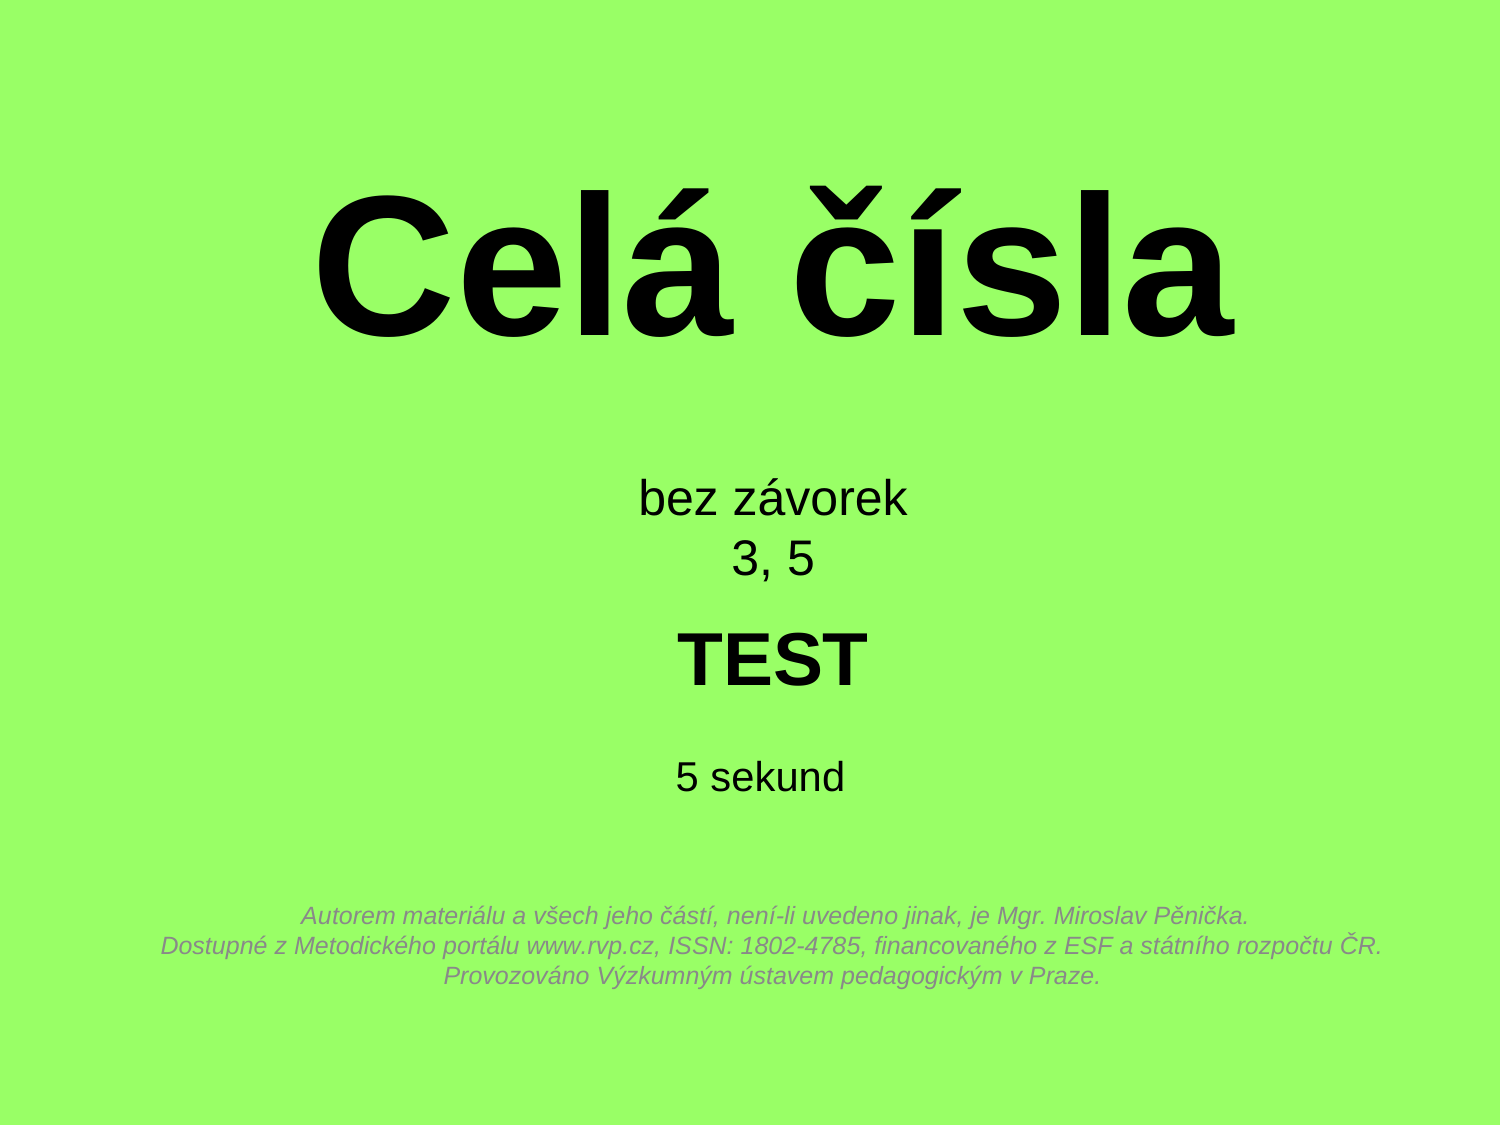

Celá čísla
bez závorek
3, 5
TEST
5 sekund
 Autorem materiálu a všech jeho částí, není-li uvedeno jinak, je Mgr. Miroslav Pěnička.
Dostupné z Metodického portálu www.rvp.cz, ISSN: 1802-4785, financovaného z ESF a státního rozpočtu ČR.
Provozováno Výzkumným ústavem pedagogickým v Praze.